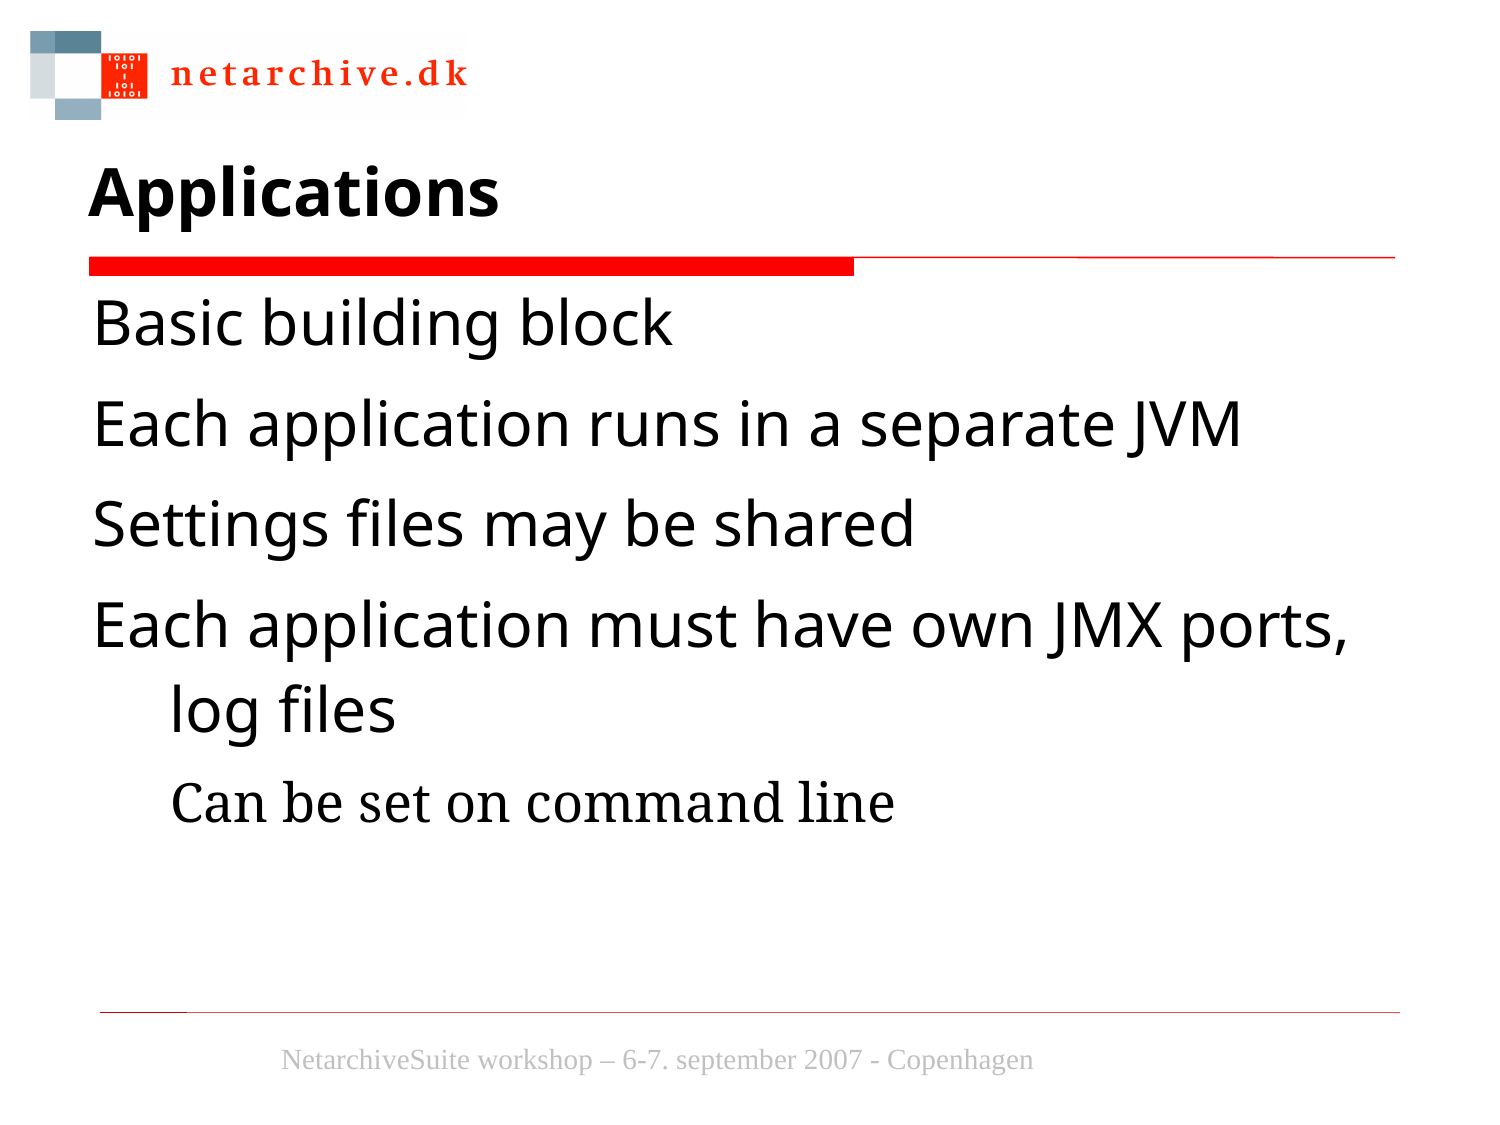

# Applications
Basic building block
Each application runs in a separate JVM
Settings files may be shared
Each application must have own JMX ports, log files
Can be set on command line